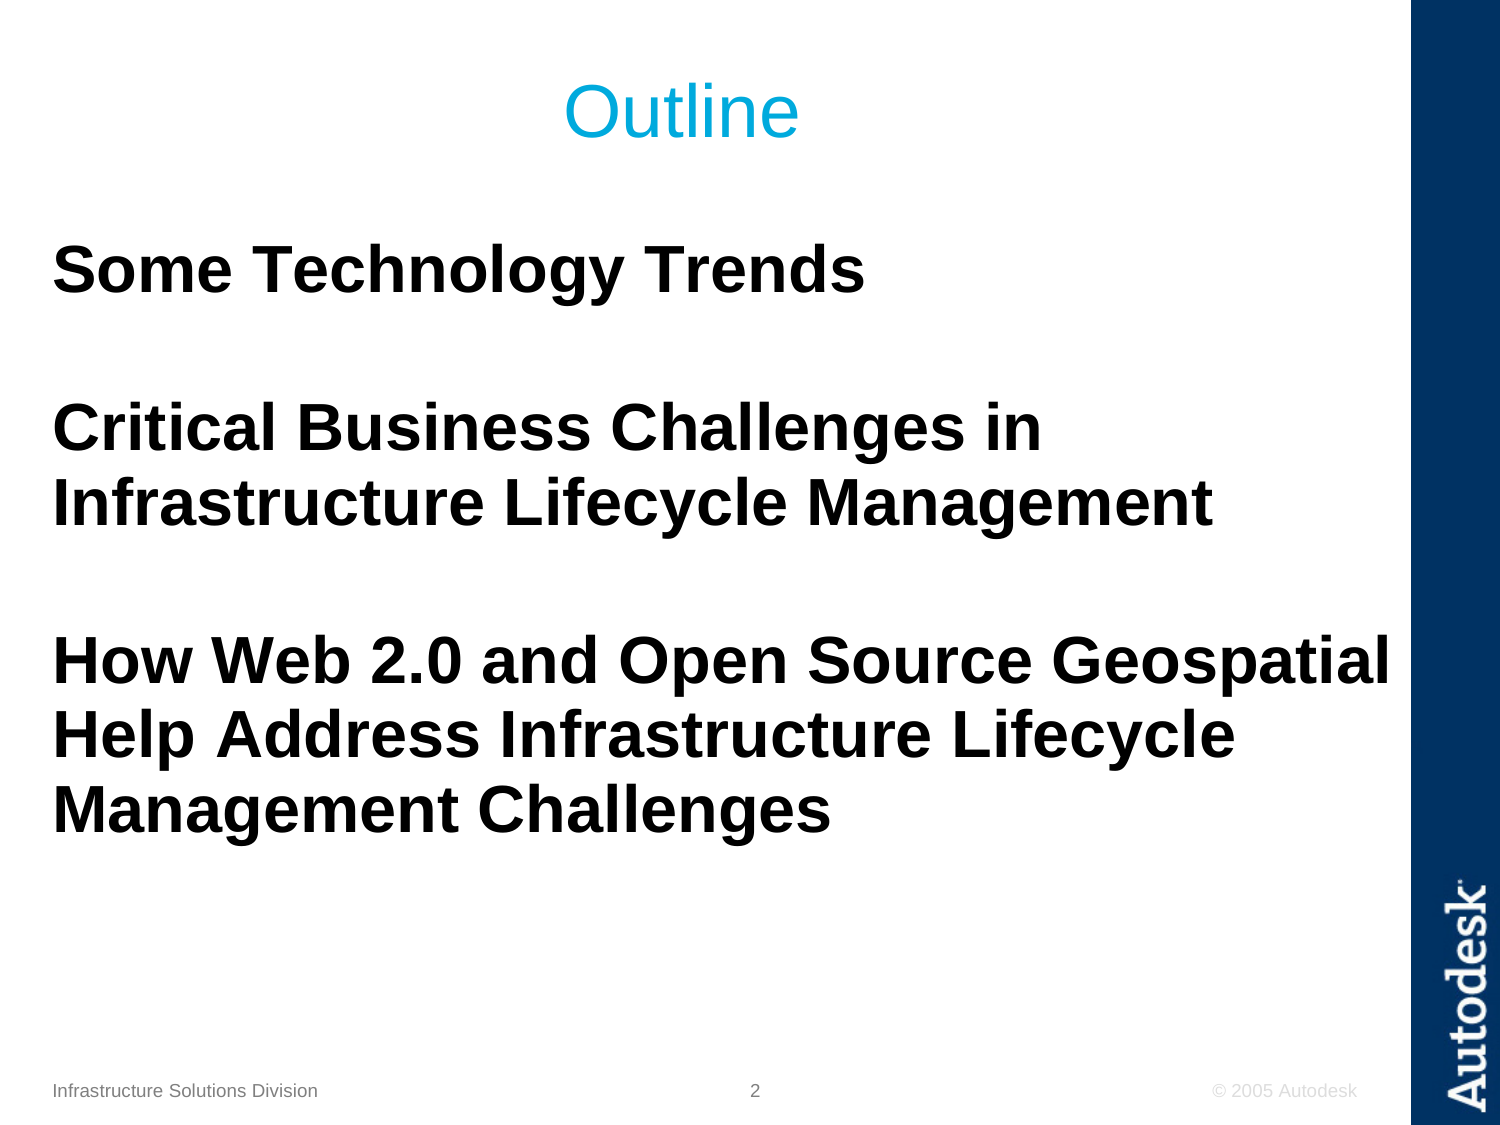

# Outline
Some Technology Trends
Critical Business Challenges in Infrastructure Lifecycle Management
How Web 2.0 and Open Source Geospatial Help Address Infrastructure Lifecycle Management Challenges